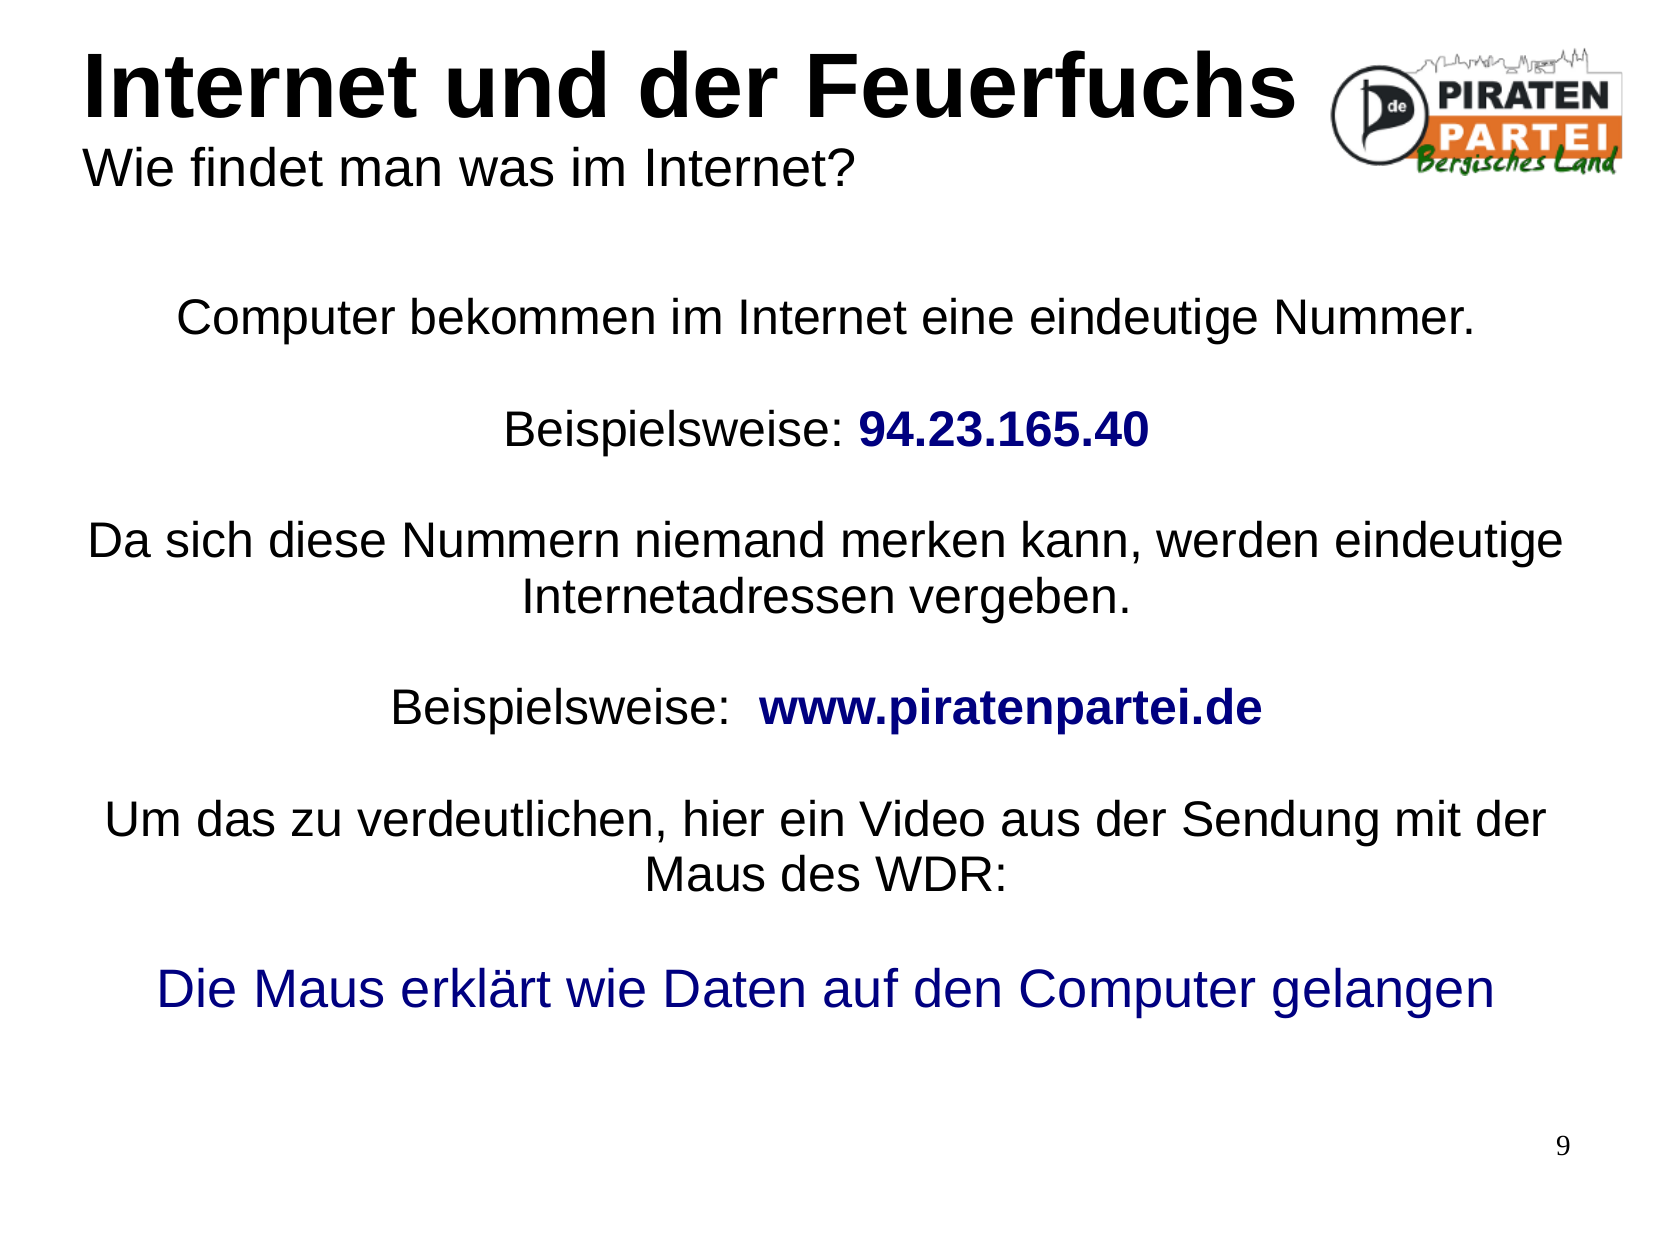

# Internet und der Feuerfuchs Wie findet man was im Internet?
Computer bekommen im Internet eine eindeutige Nummer.
Beispielsweise: 94.23.165.40
Da sich diese Nummern niemand merken kann, werden eindeutige Internetadressen vergeben.
Beispielsweise: www.piratenpartei.de
Um das zu verdeutlichen, hier ein Video aus der Sendung mit der Maus des WDR:
Die Maus erklärt wie Daten auf den Computer gelangen
9